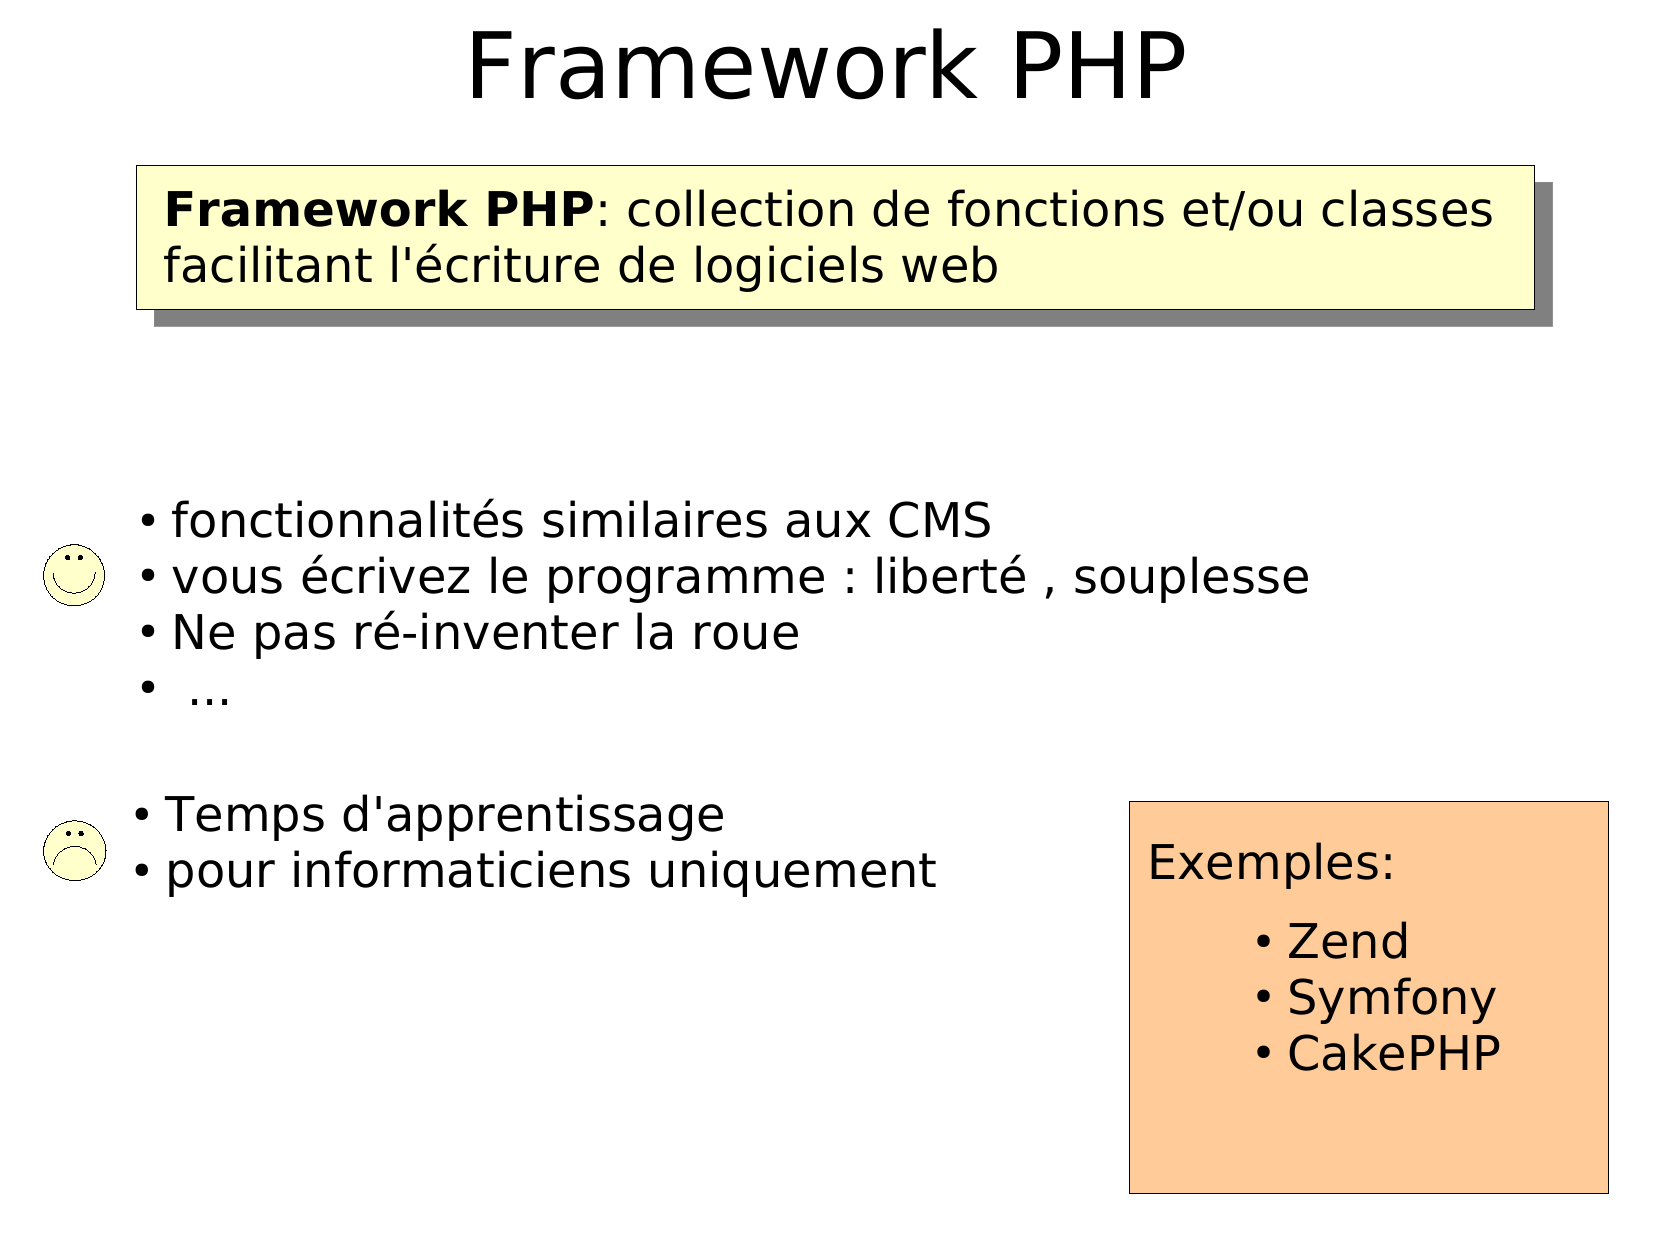

# Framework PHP
Framework PHP: collection de fonctions et/ou classes
facilitant l'écriture de logiciels web
 fonctionnalités similaires aux CMS
 vous écrivez le programme : liberté , souplesse
 Ne pas ré-inventer la roue
 ...
 Temps d'apprentissage
 pour informaticiens uniquement
Exemples:
 Zend
 Symfony
 CakePHP